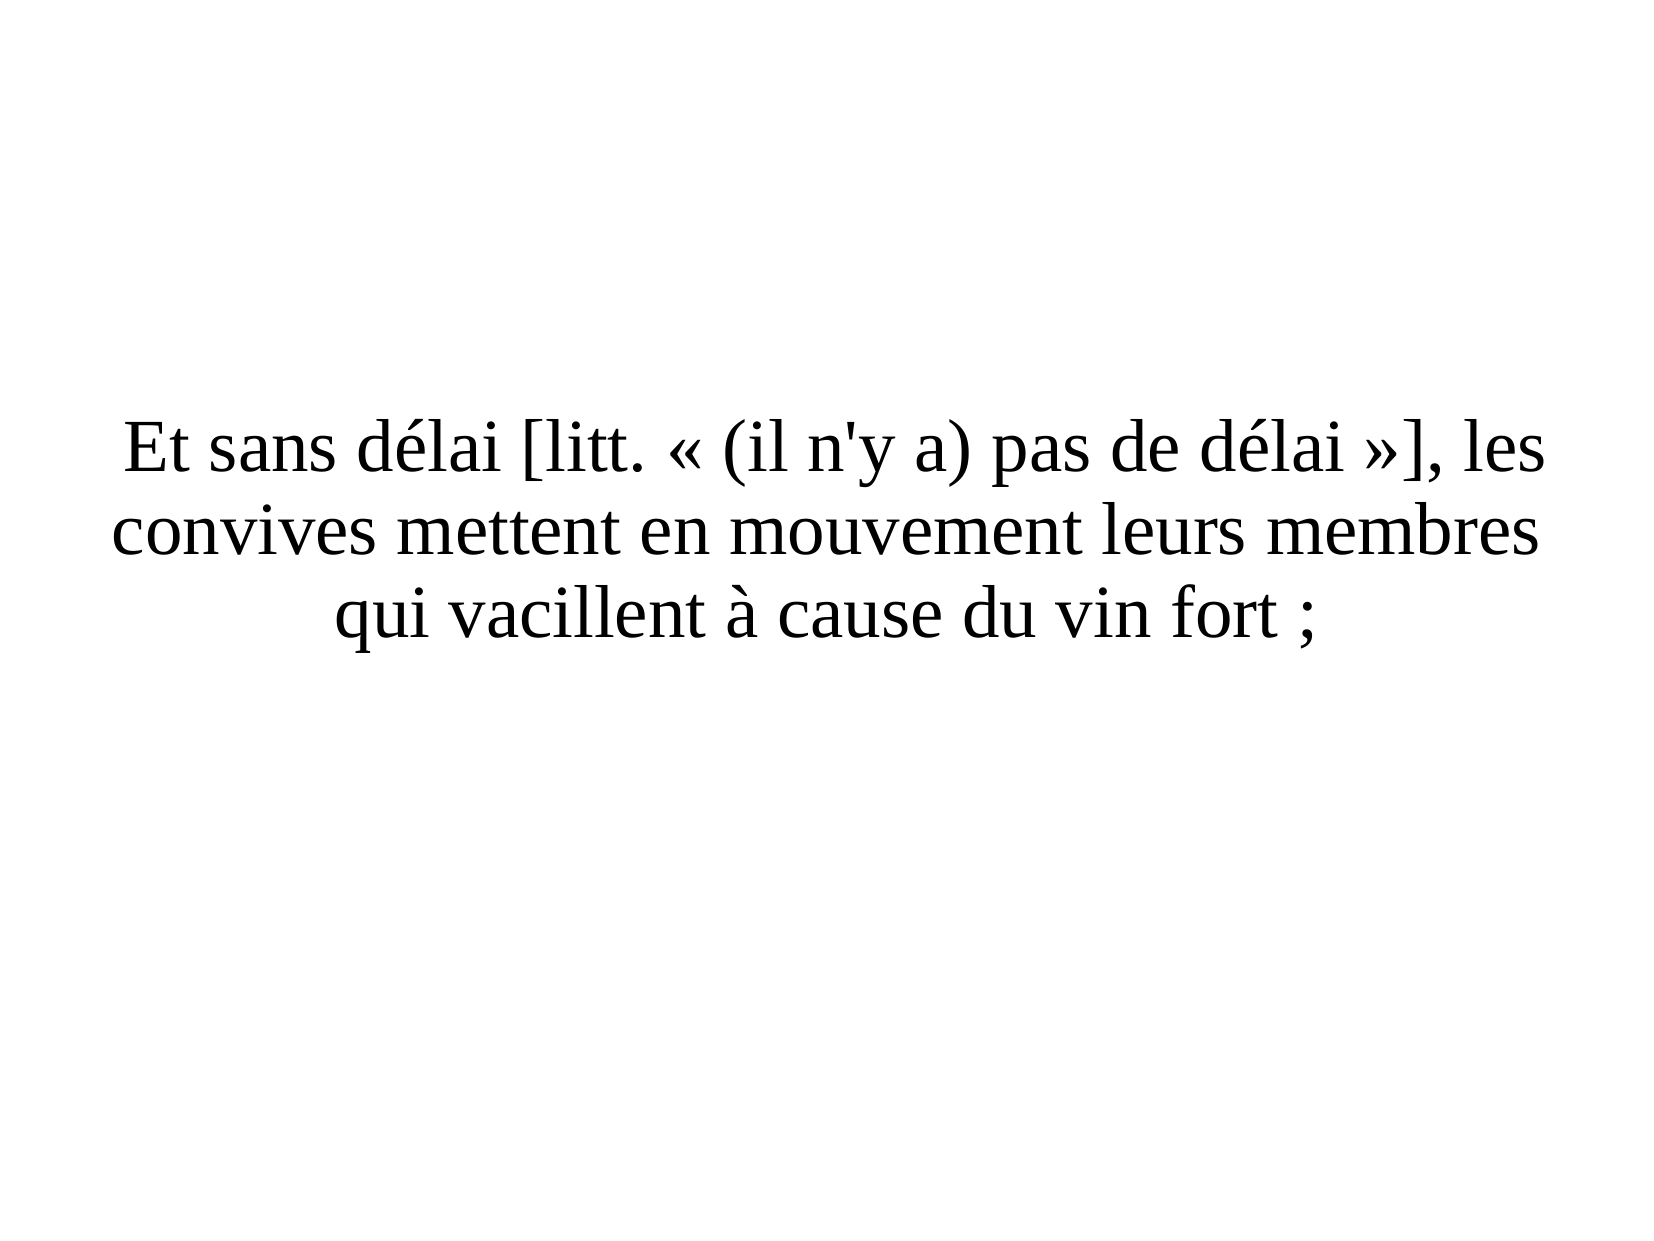

# Et sans délai [litt. « (il n'y a) pas de délai »], les convives mettent en mouvement leurs membres qui vacillent à cause du vin fort ;